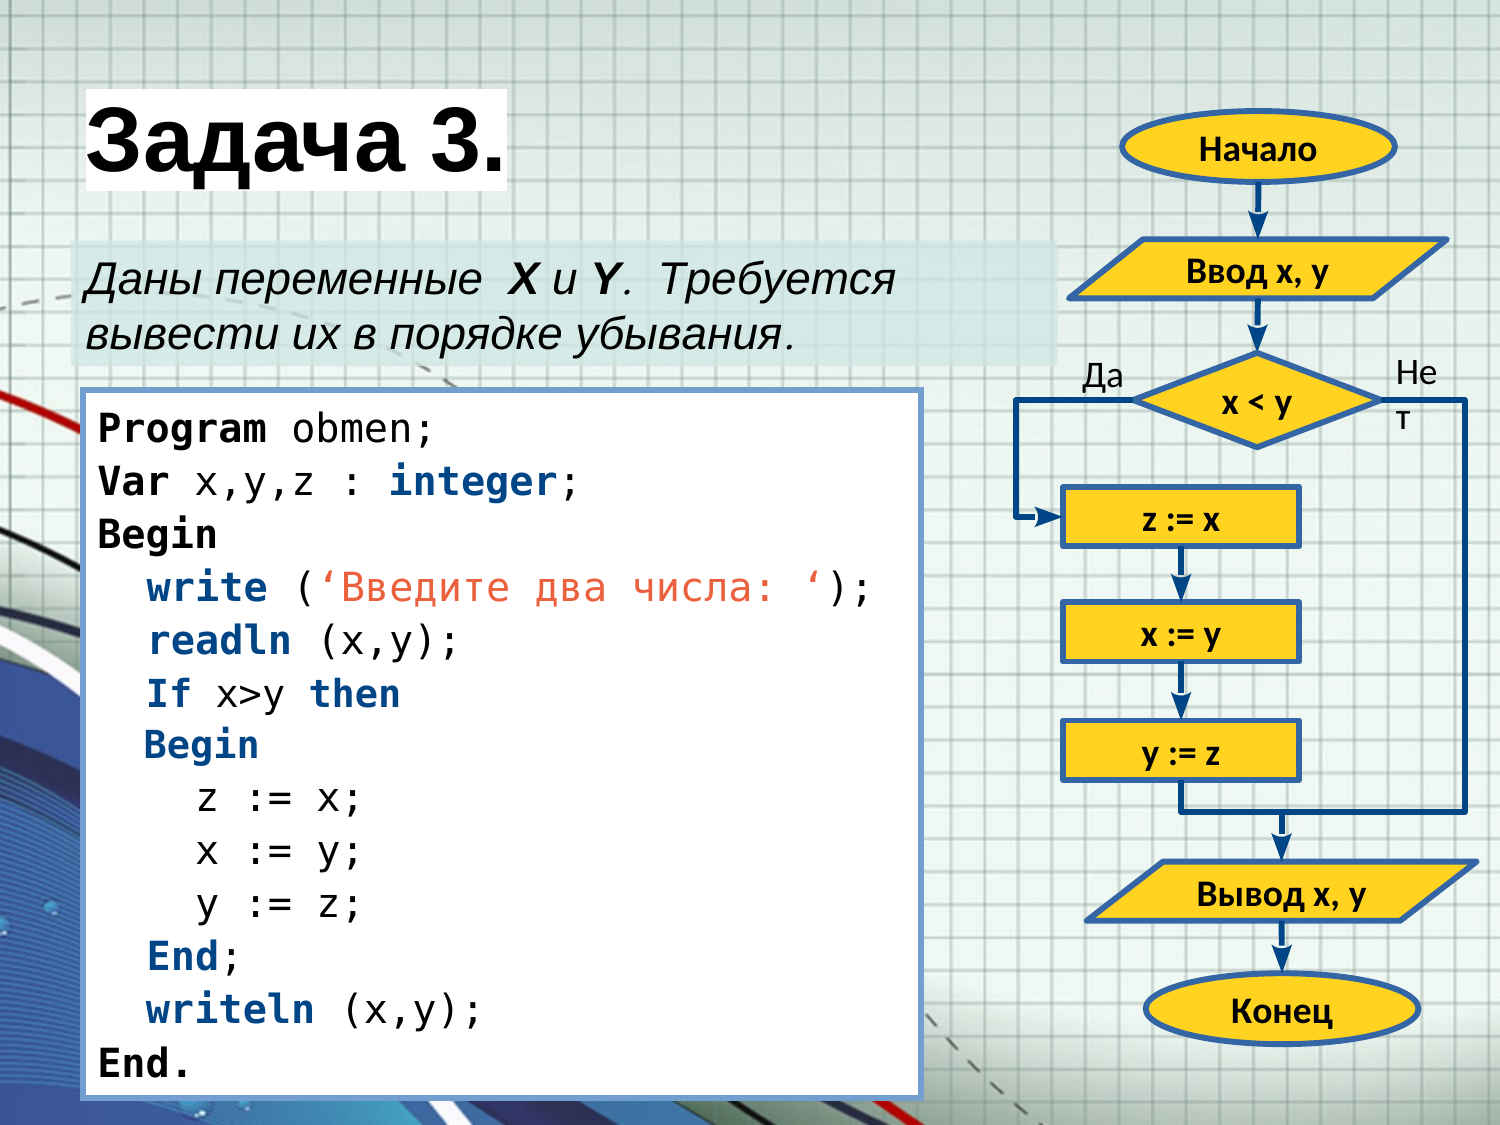

# Задача 3.
Начало
Ввод x, y
Нет
Да
x < y
z := x
x := y
y := z
Вывод x, y
Конец
Даны переменные X и Y Требуется вывести их в порядке убывания
Program obmen;
Var x,y,z : integer;
Begin
	write (‘Введите два числа: ‘);
	readln (x,y);
 If x>y then
 Begin
	 z := x;
	 x := y;
		 y := z;
	End;
 writeln (x,y);
End.